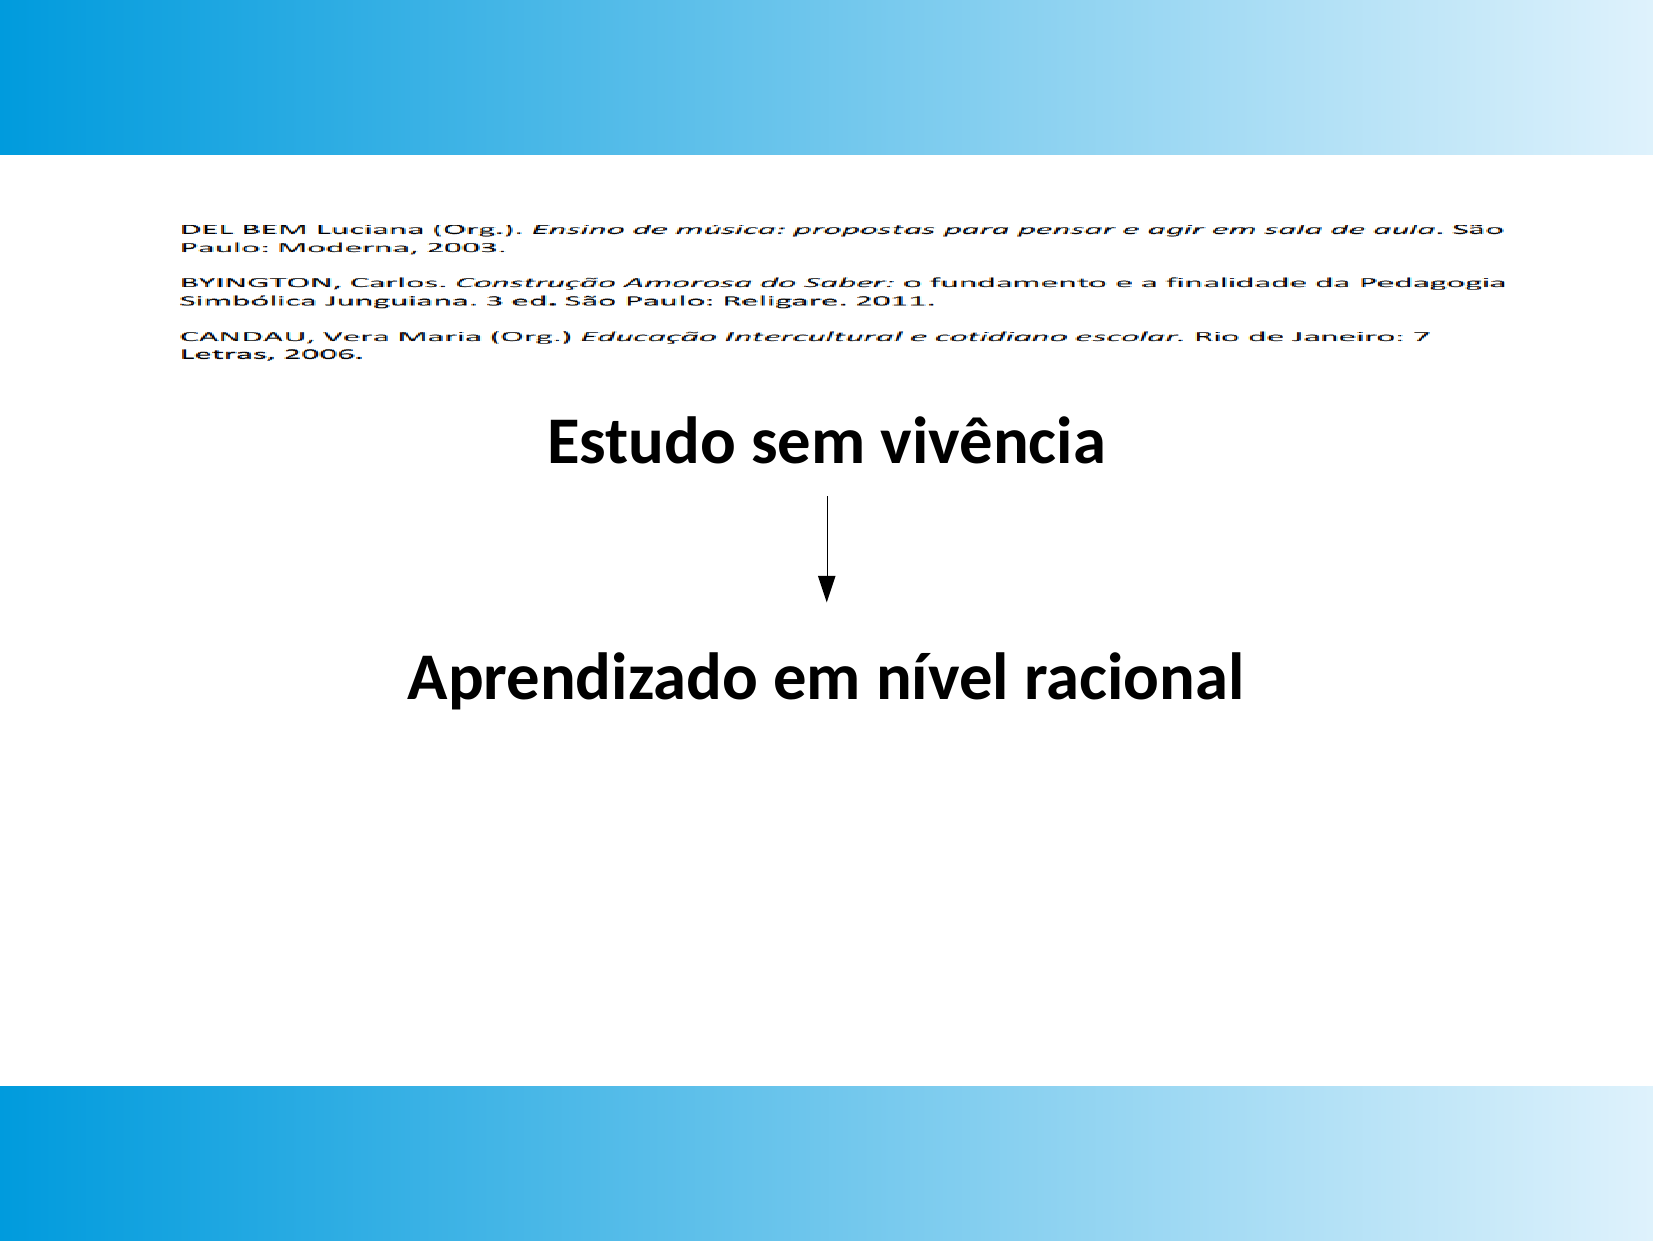

#
Estudo sem vivência
Aprendizado em nível racional